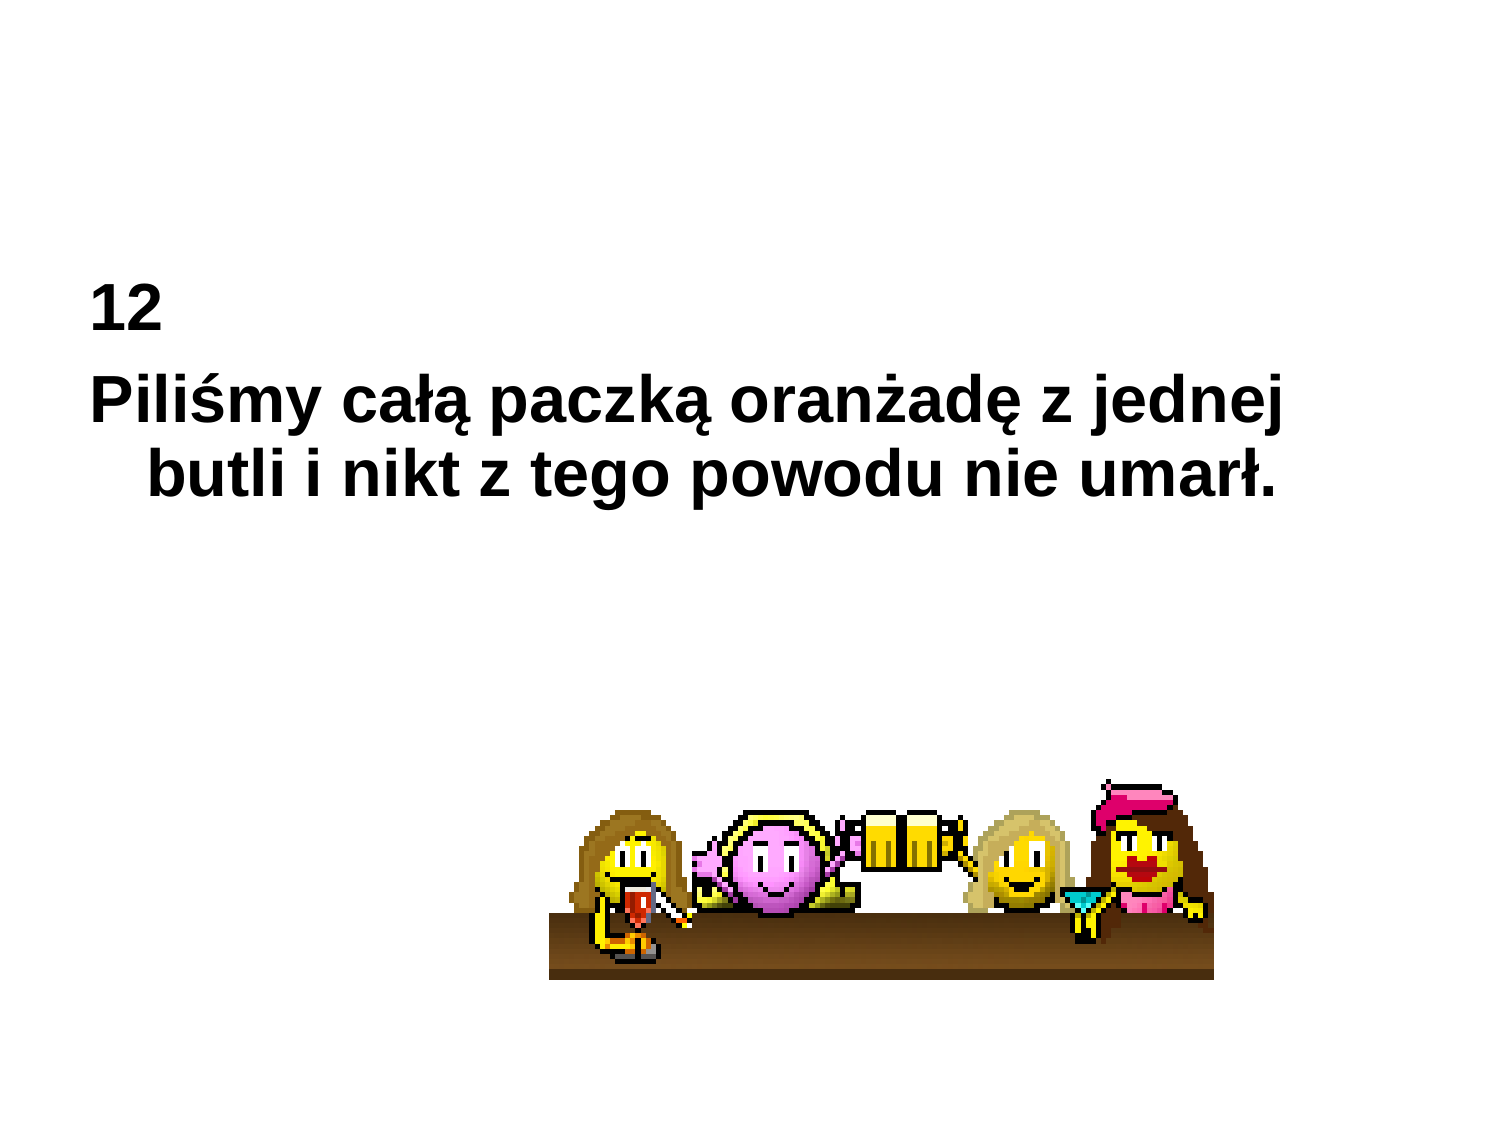

# 12
Piliśmy całą paczką oranżadę z jednej butli i nikt z tego powodu nie umarł.